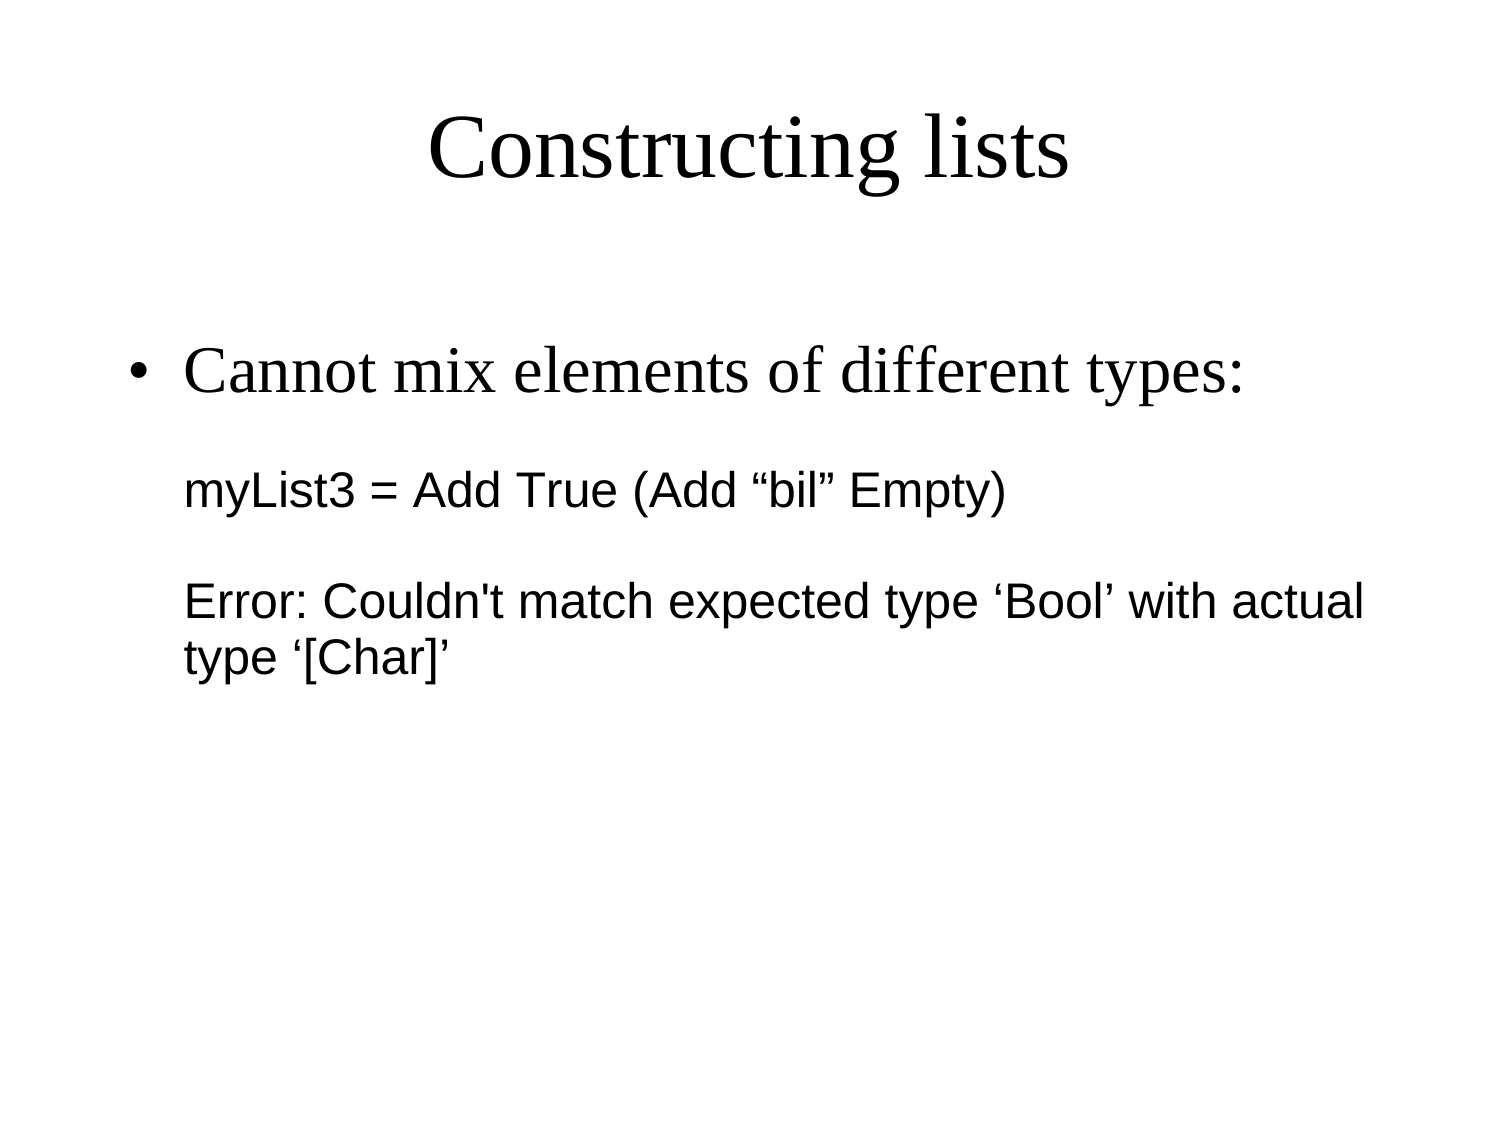

# Constructing lists
Cannot mix elements of different types:
myList3 = Add True (Add “bil” Empty)
Error: Couldn't match expected type ‘Bool’ with actual type ‘[Char]’